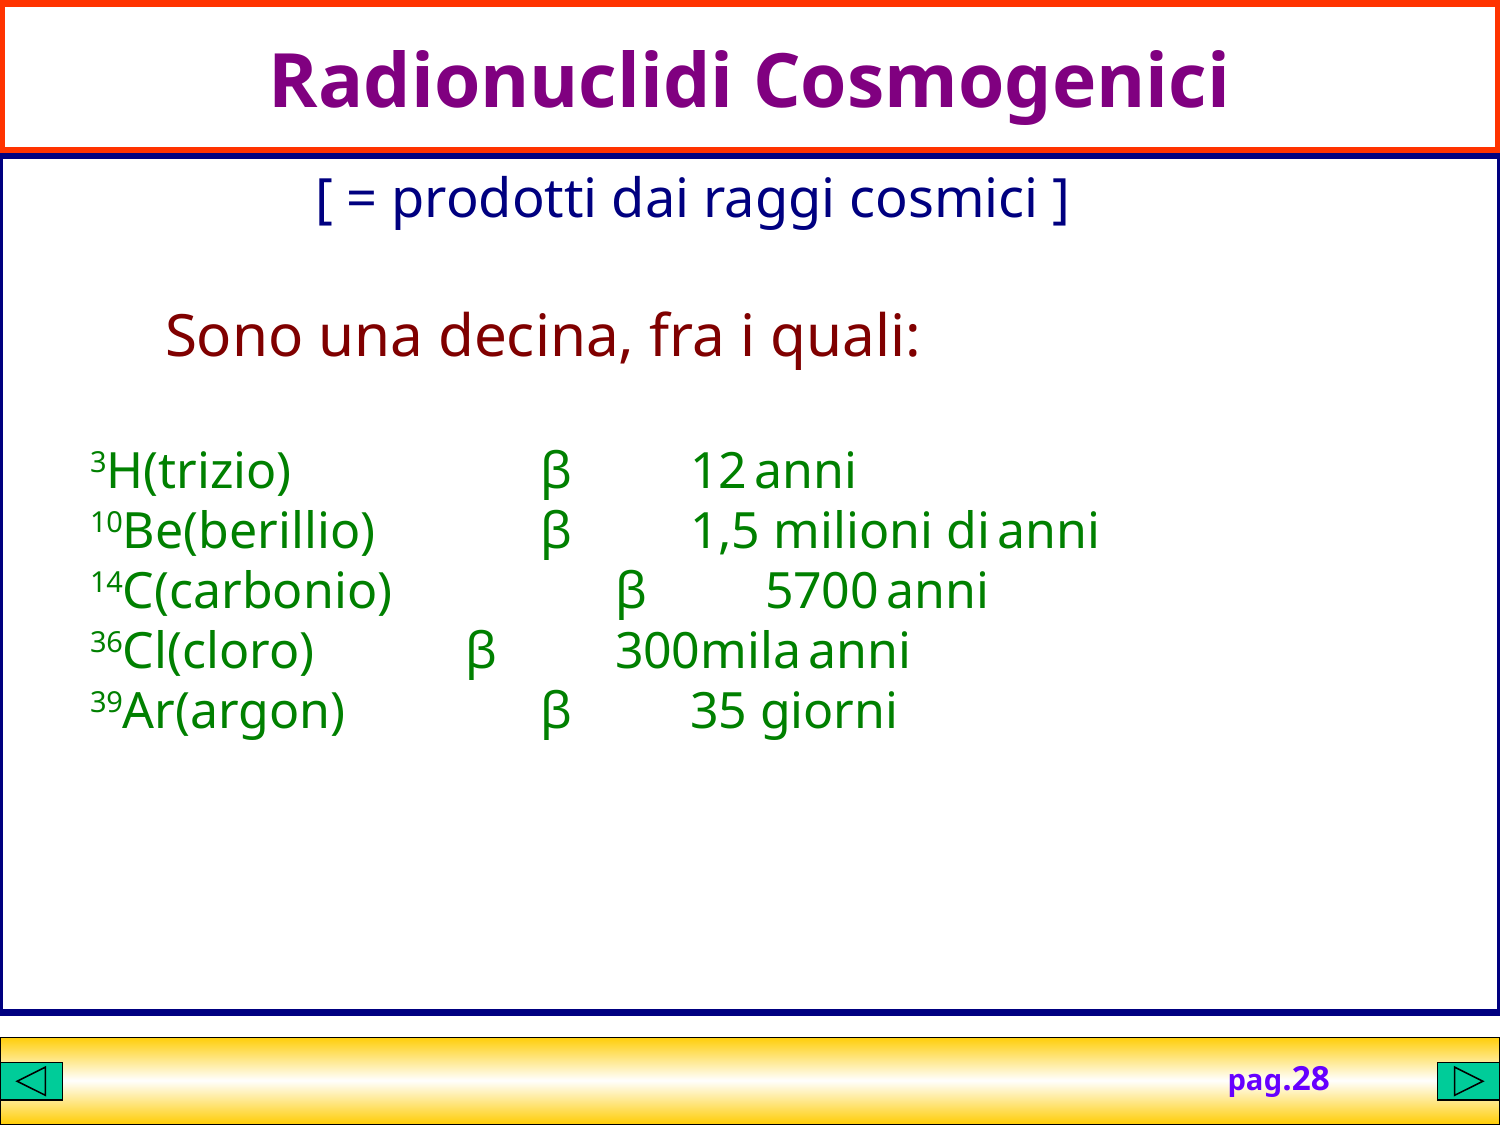

# Radionuclidi Cosmogenici
				[ = prodotti dai raggi cosmici ]
		Sono una decina, fra i quali:
	3H(trizio)				β		12 anni
	10Be(berillio)			β		1,5 milioni di anni
	14C(carbonio)			β		5700 anni
	36Cl(cloro)			β		300mila anni
	39Ar(argon)			β		35 giorni
28